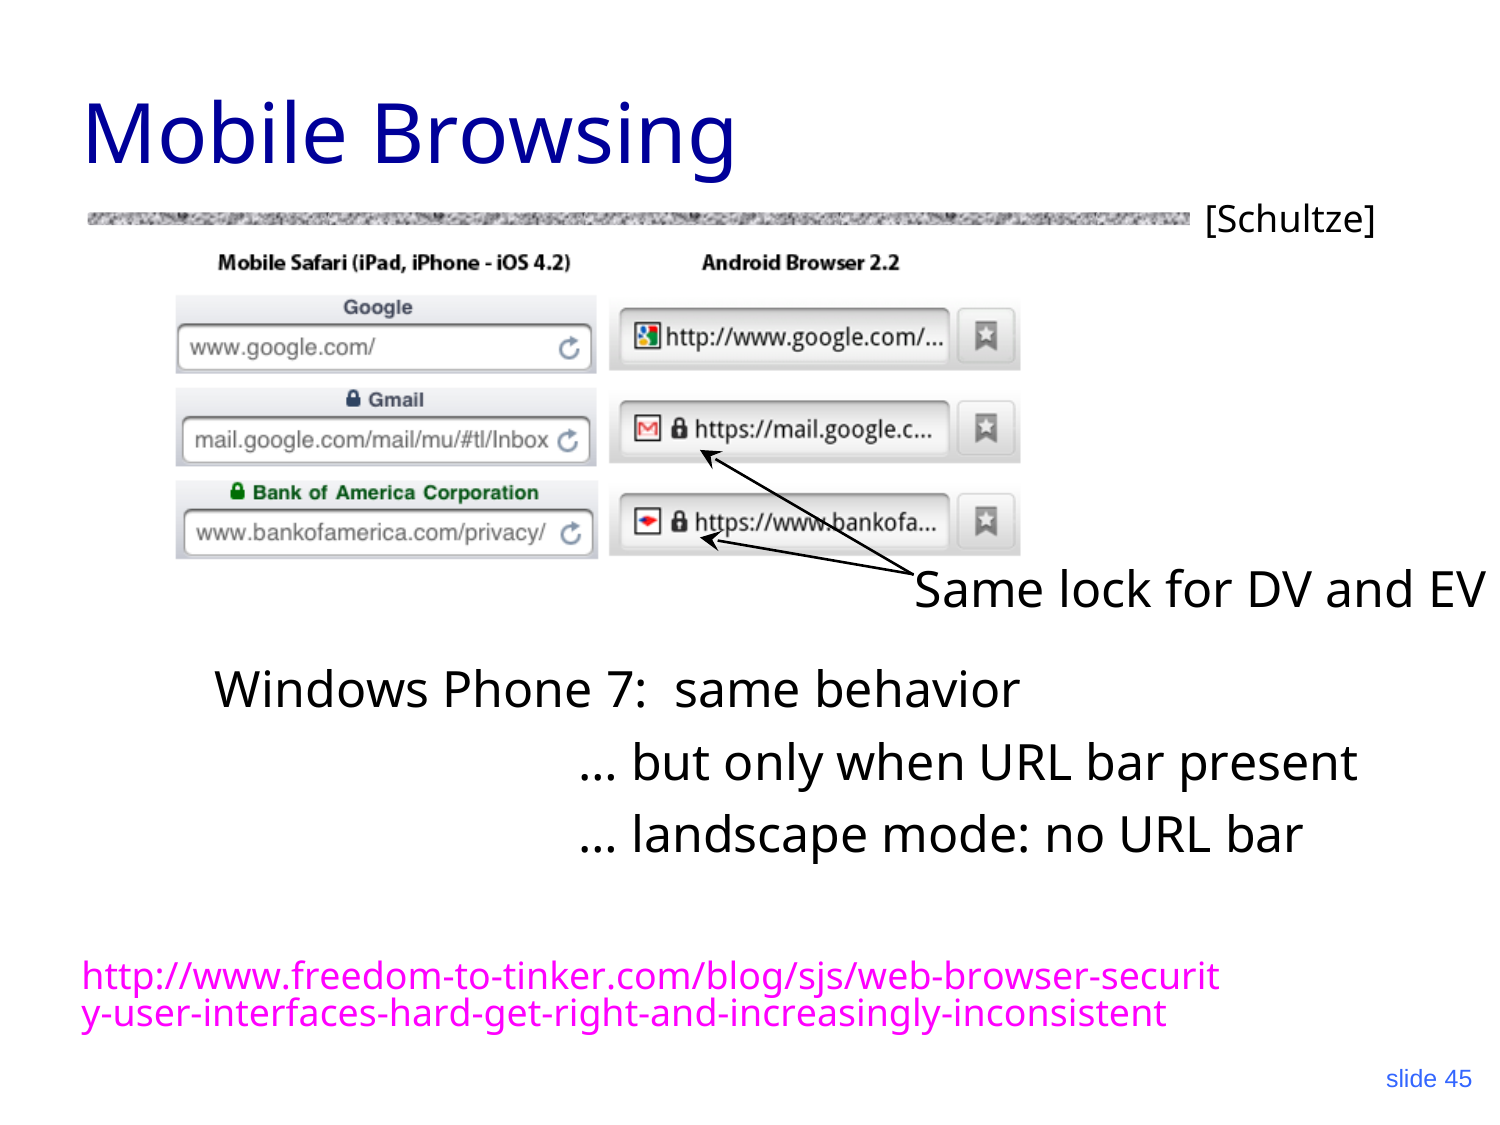

# Mobile Browsing
[Schultze]
Same lock for DV and EV
Windows Phone 7: same behavior
 … but only when URL bar present
 … landscape mode: no URL bar
http://www.freedom-to-tinker.com/blog/sjs/web-browser-security-user-interfaces-hard-get-right-and-increasingly-inconsistent
slide